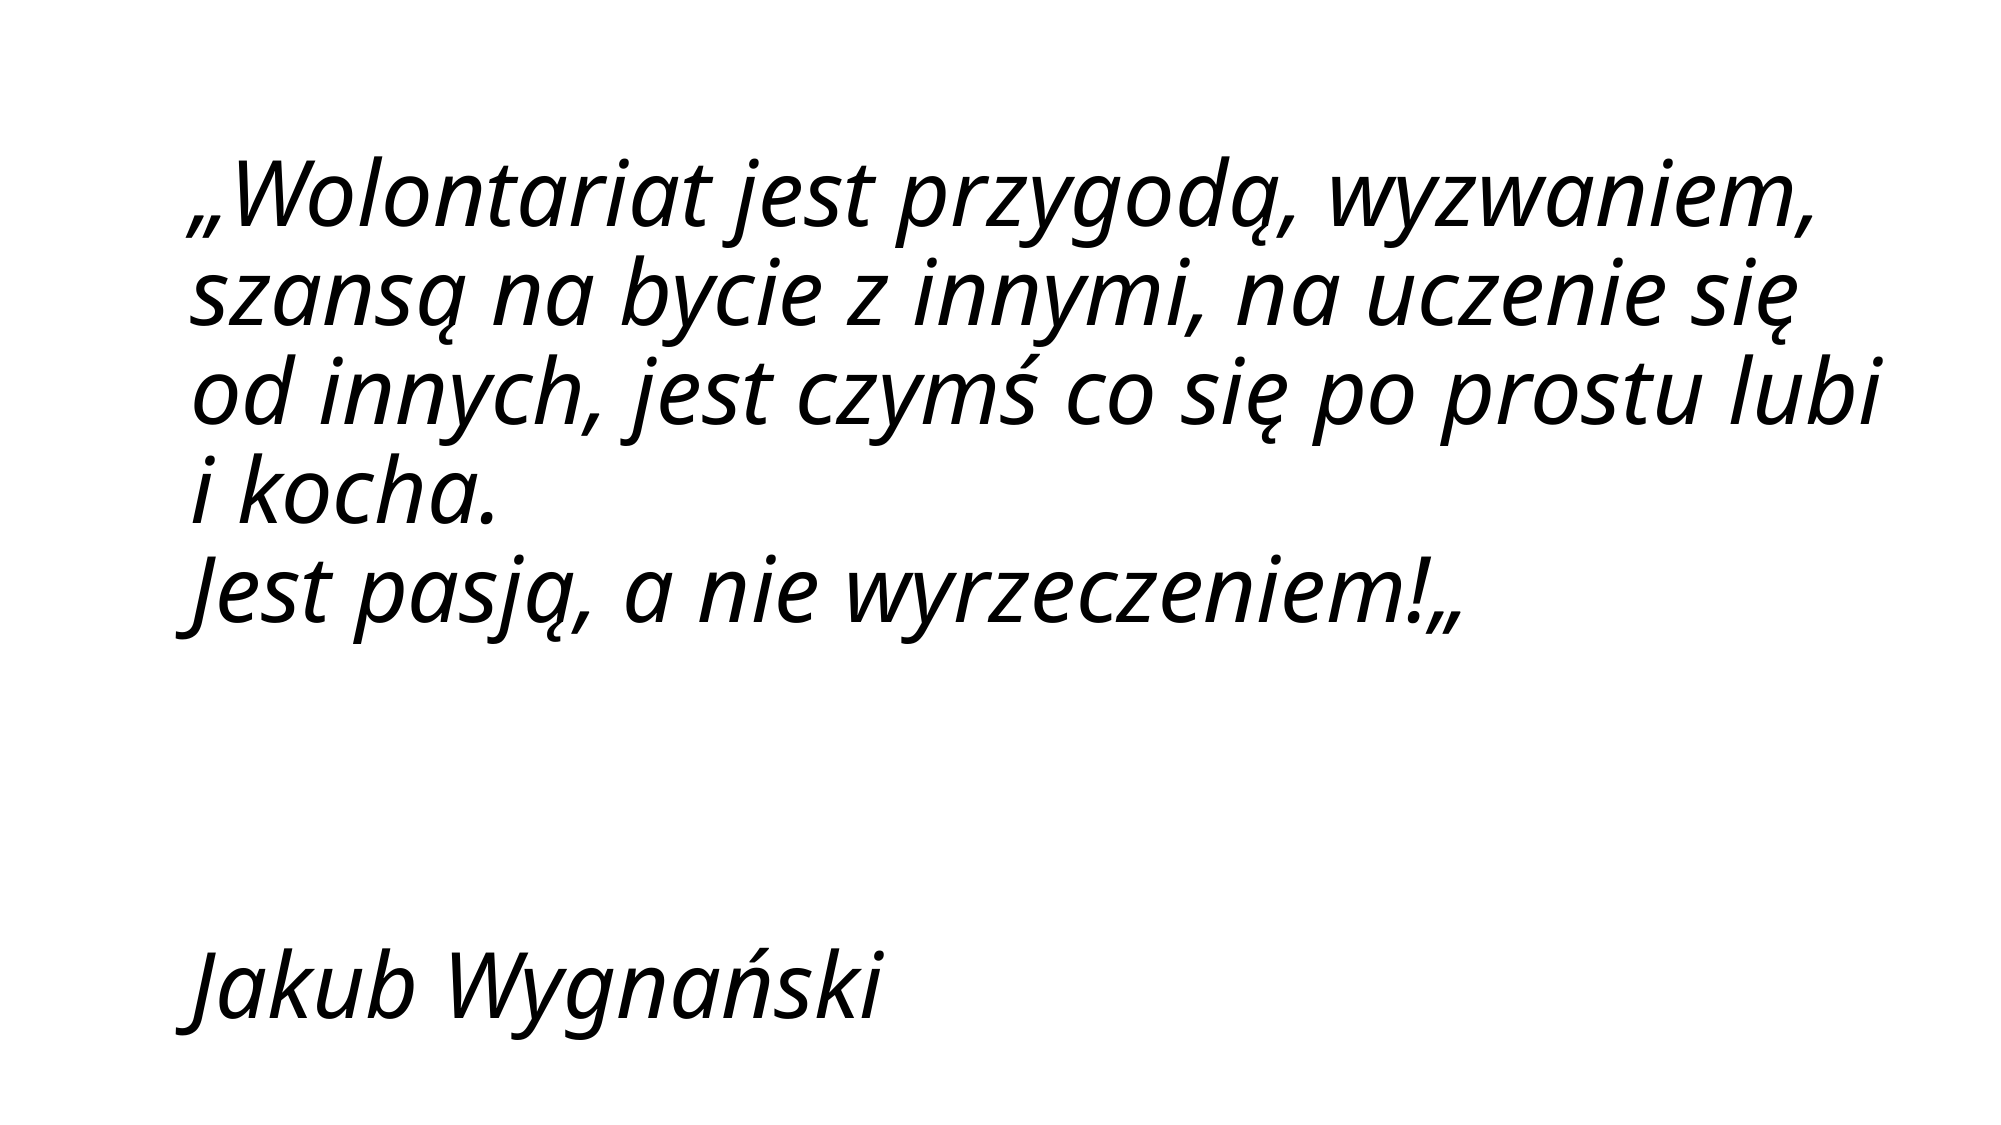

# „Wolontariat jest przygodą, wyzwaniem, szansą na bycie z innymi, na uczenie się od innych, jest czymś co się po prostu lubi i kocha. Jest pasją, a nie wyrzeczeniem!„ Jakub Wygnański